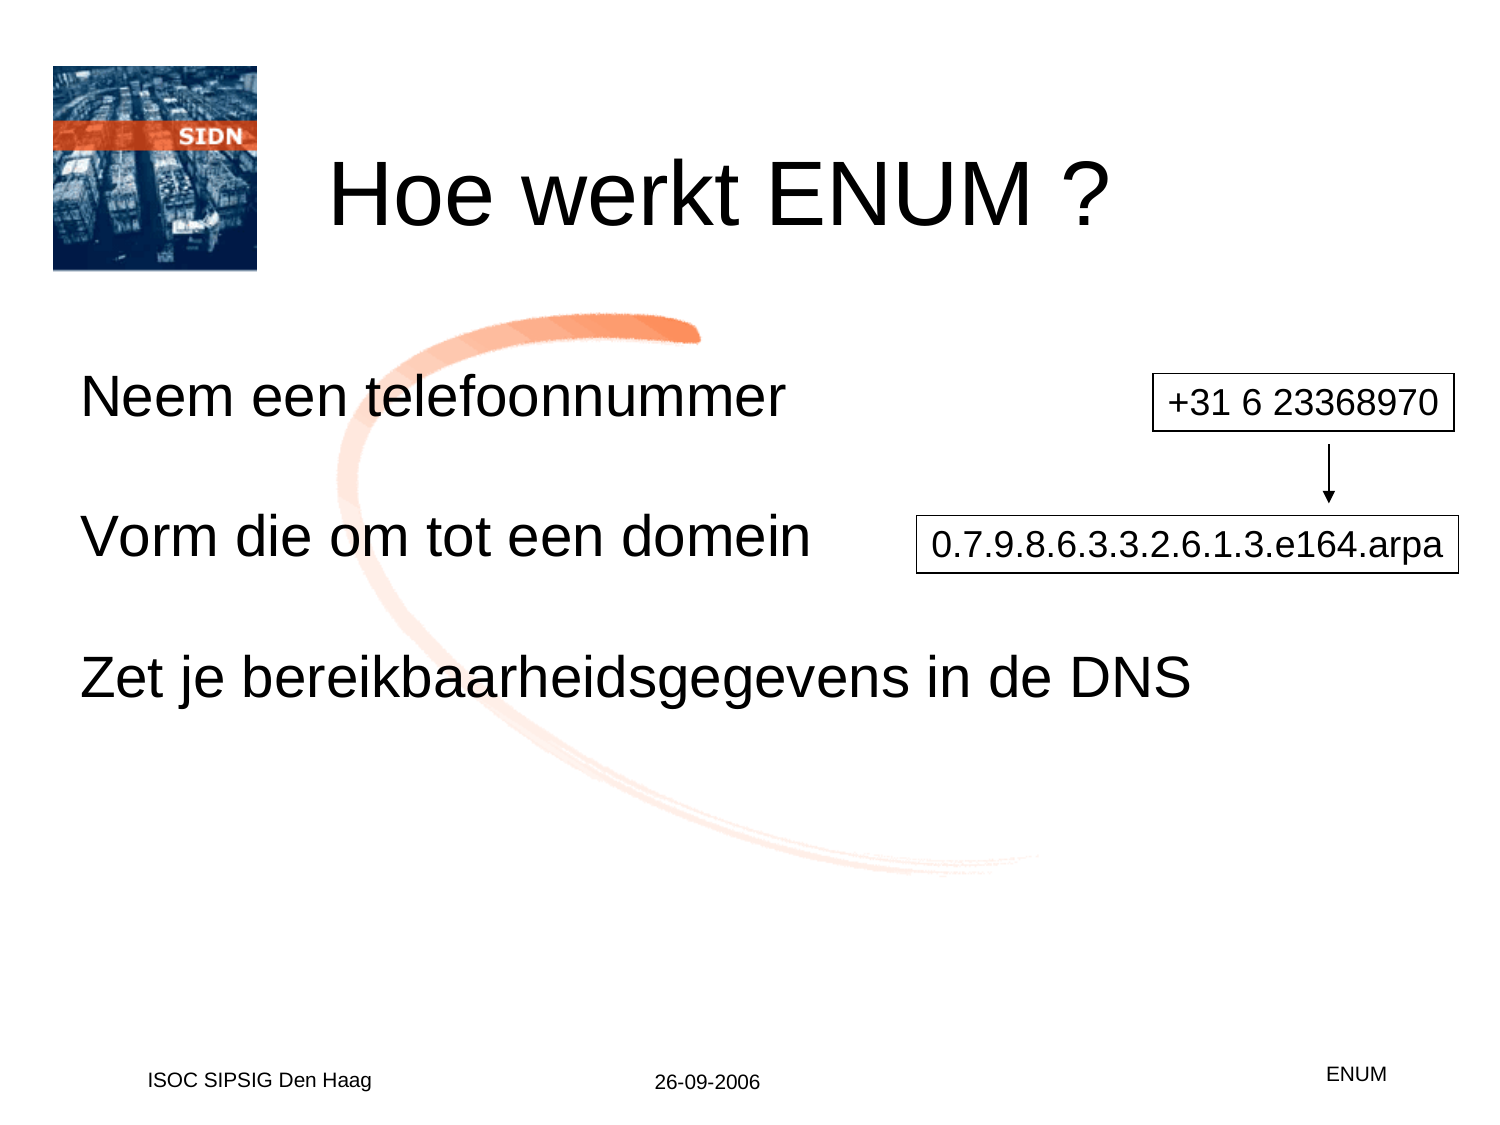

# Hoe werkt ENUM ?
Neem een telefoonnummer
Vorm die om tot een domein
Zet je bereikbaarheidsgegevens in de DNS
+31 6 23368970
0.7.9.8.6.3.3.2.6.1.3.e164.arpa